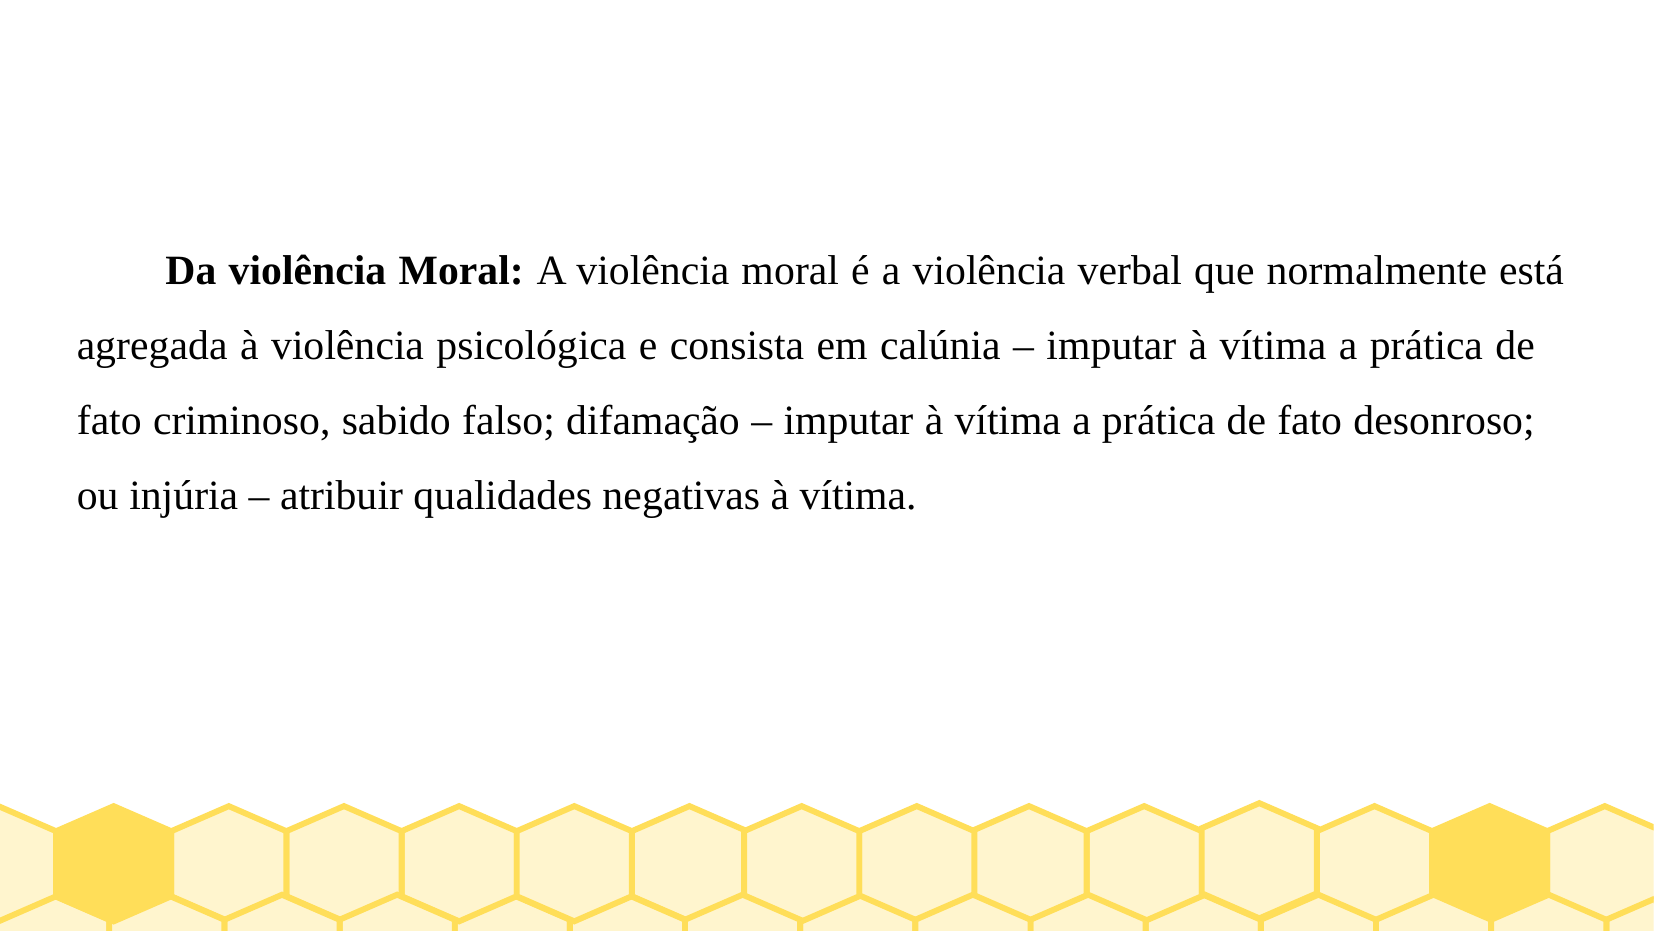

# Da violência Moral: A violência moral é a violência verbal que normalmente está agregada à violência psicológica e consista em calúnia – imputar à vítima a prática de fato criminoso, sabido falso; difamação – imputar à vítima a prática de fato desonroso; ou injúria – atribuir qualidades negativas à vítima.